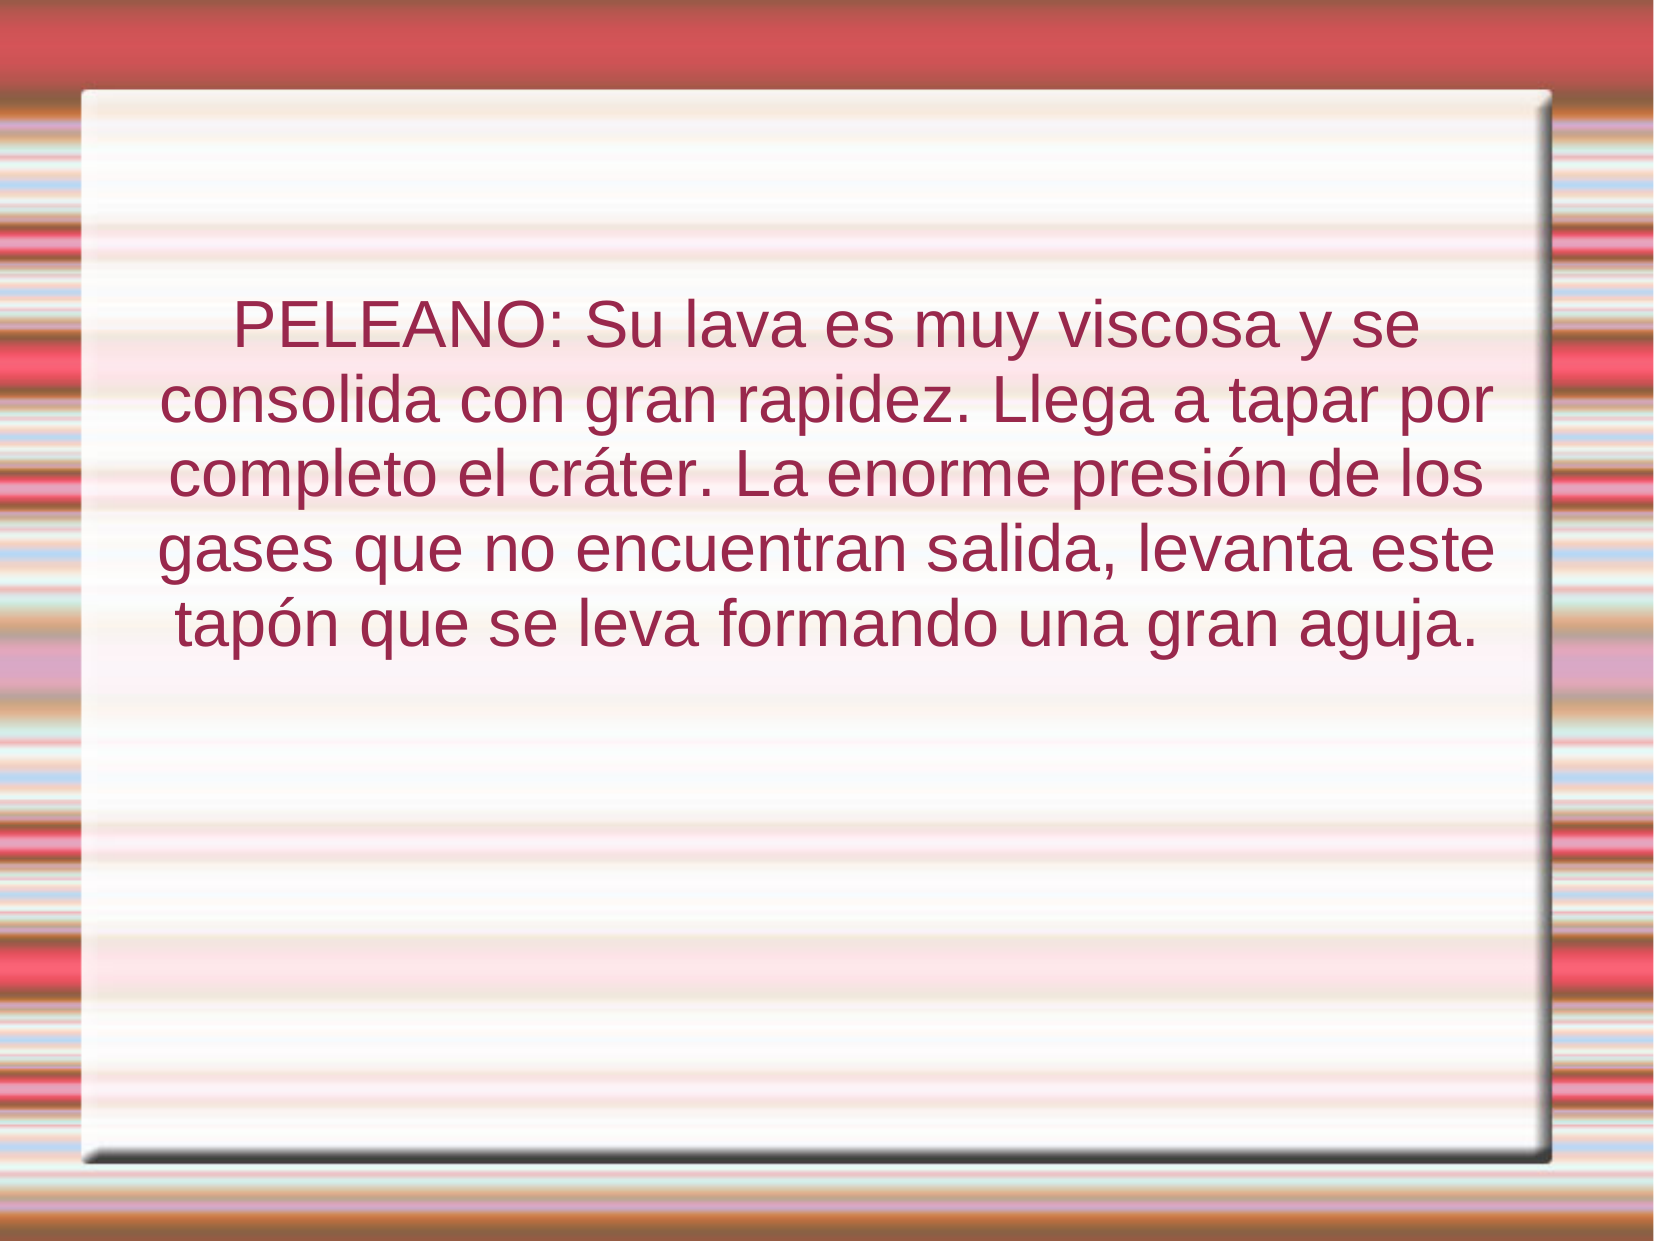

# PELEANO: Su lava es muy viscosa y se consolida con gran rapidez. Llega a tapar por completo el cráter. La enorme presión de los gases que no encuentran salida, levanta este tapón que se leva formando una gran aguja.